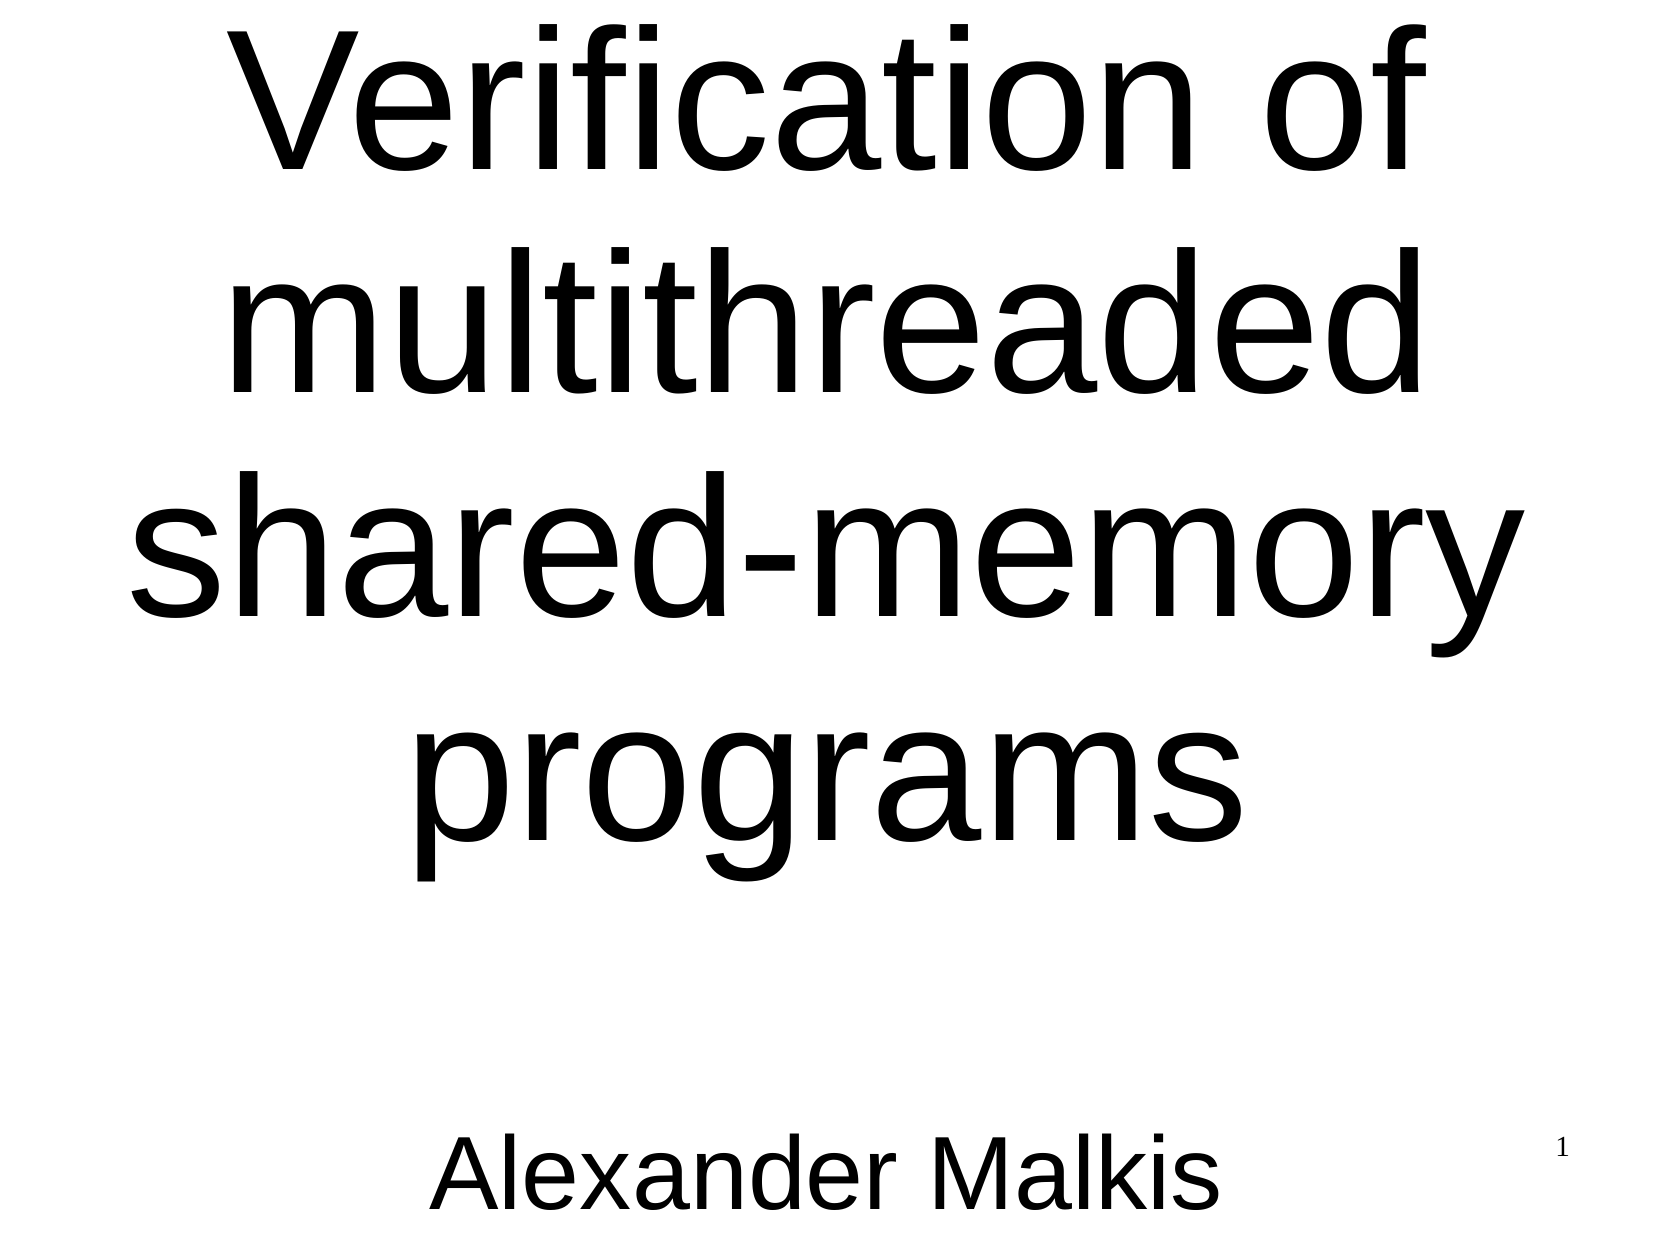

# Verification of multithreaded shared-memory programs
Alexander Malkis
1